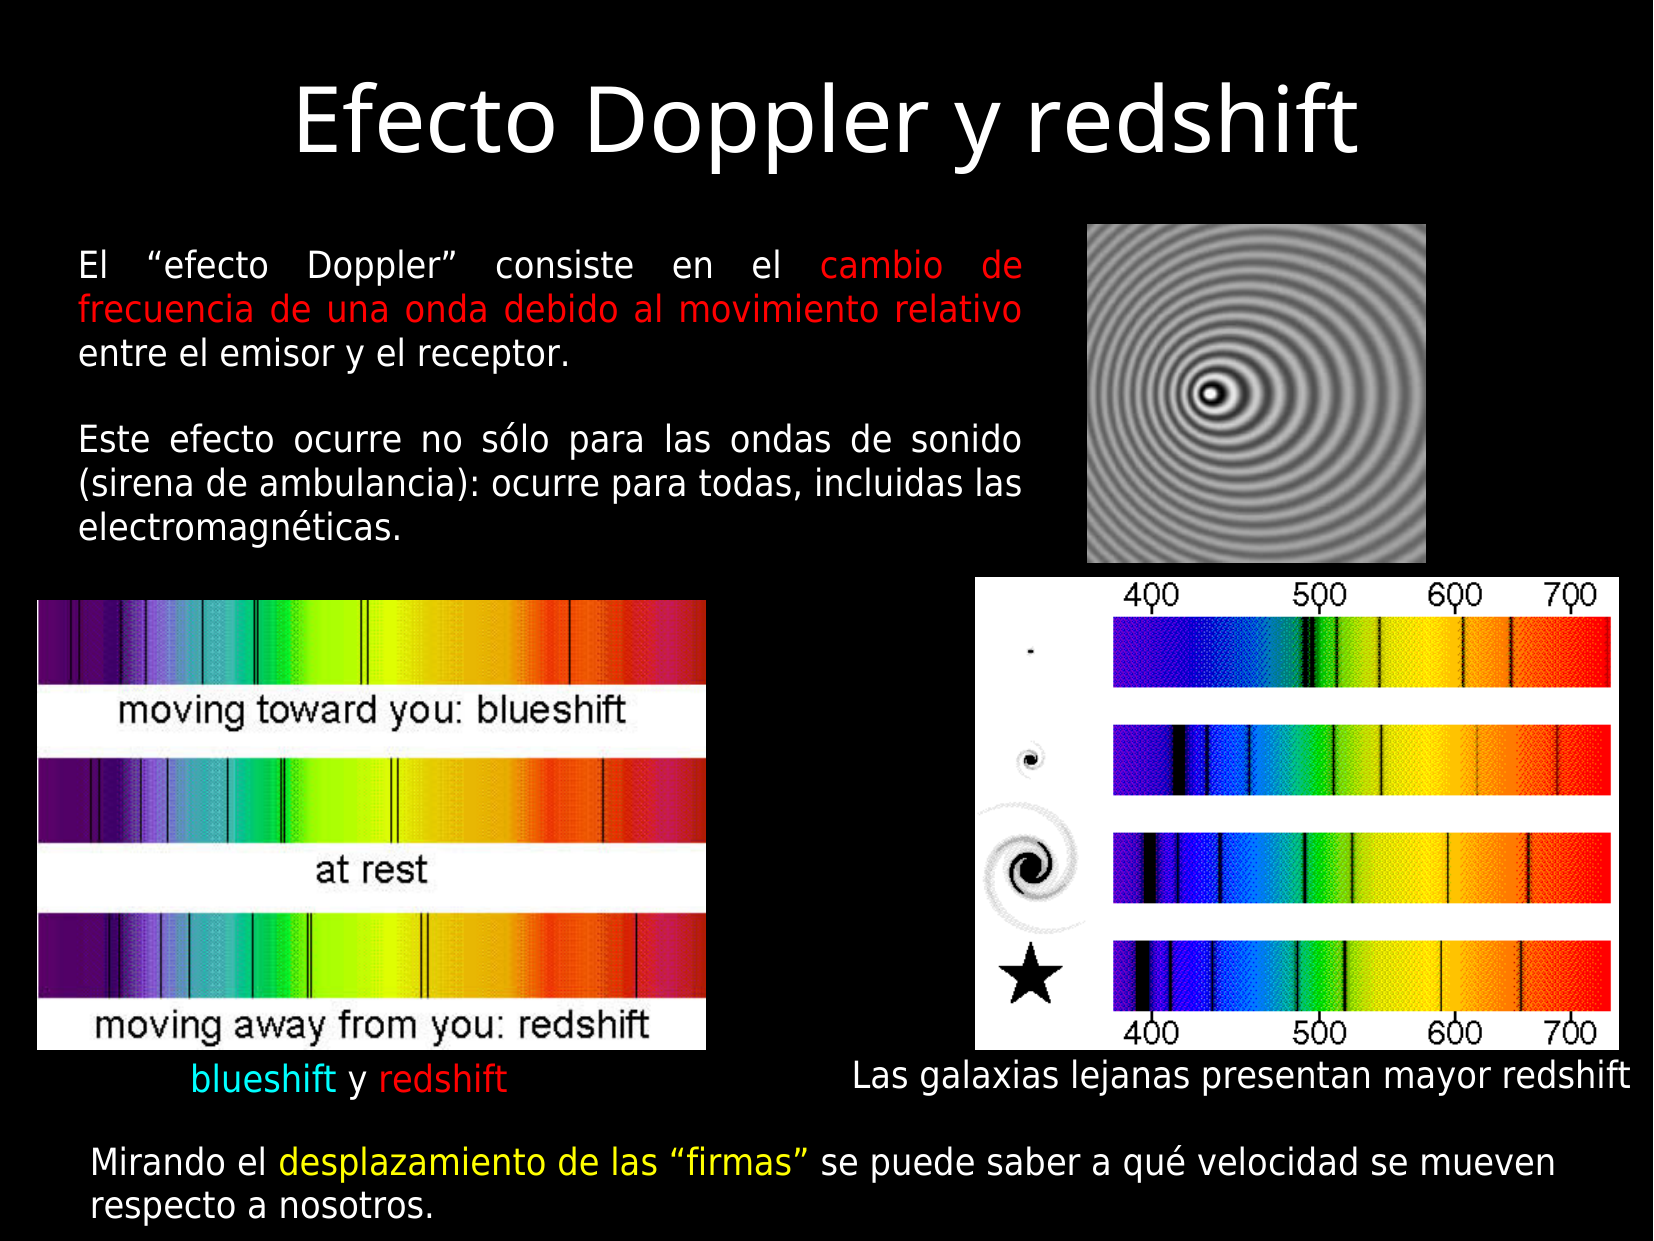

# Efecto Doppler y redshift
El “efecto Doppler” consiste en el cambio de frecuencia de una onda debido al movimiento relativo entre el emisor y el receptor.
Este efecto ocurre no sólo para las ondas de sonido (sirena de ambulancia): ocurre para todas, incluidas las electromagnéticas.
Las galaxias lejanas presentan mayor redshift
blueshift y redshift
Mirando el desplazamiento de las “firmas” se puede saber a qué velocidad se mueven respecto a nosotros.